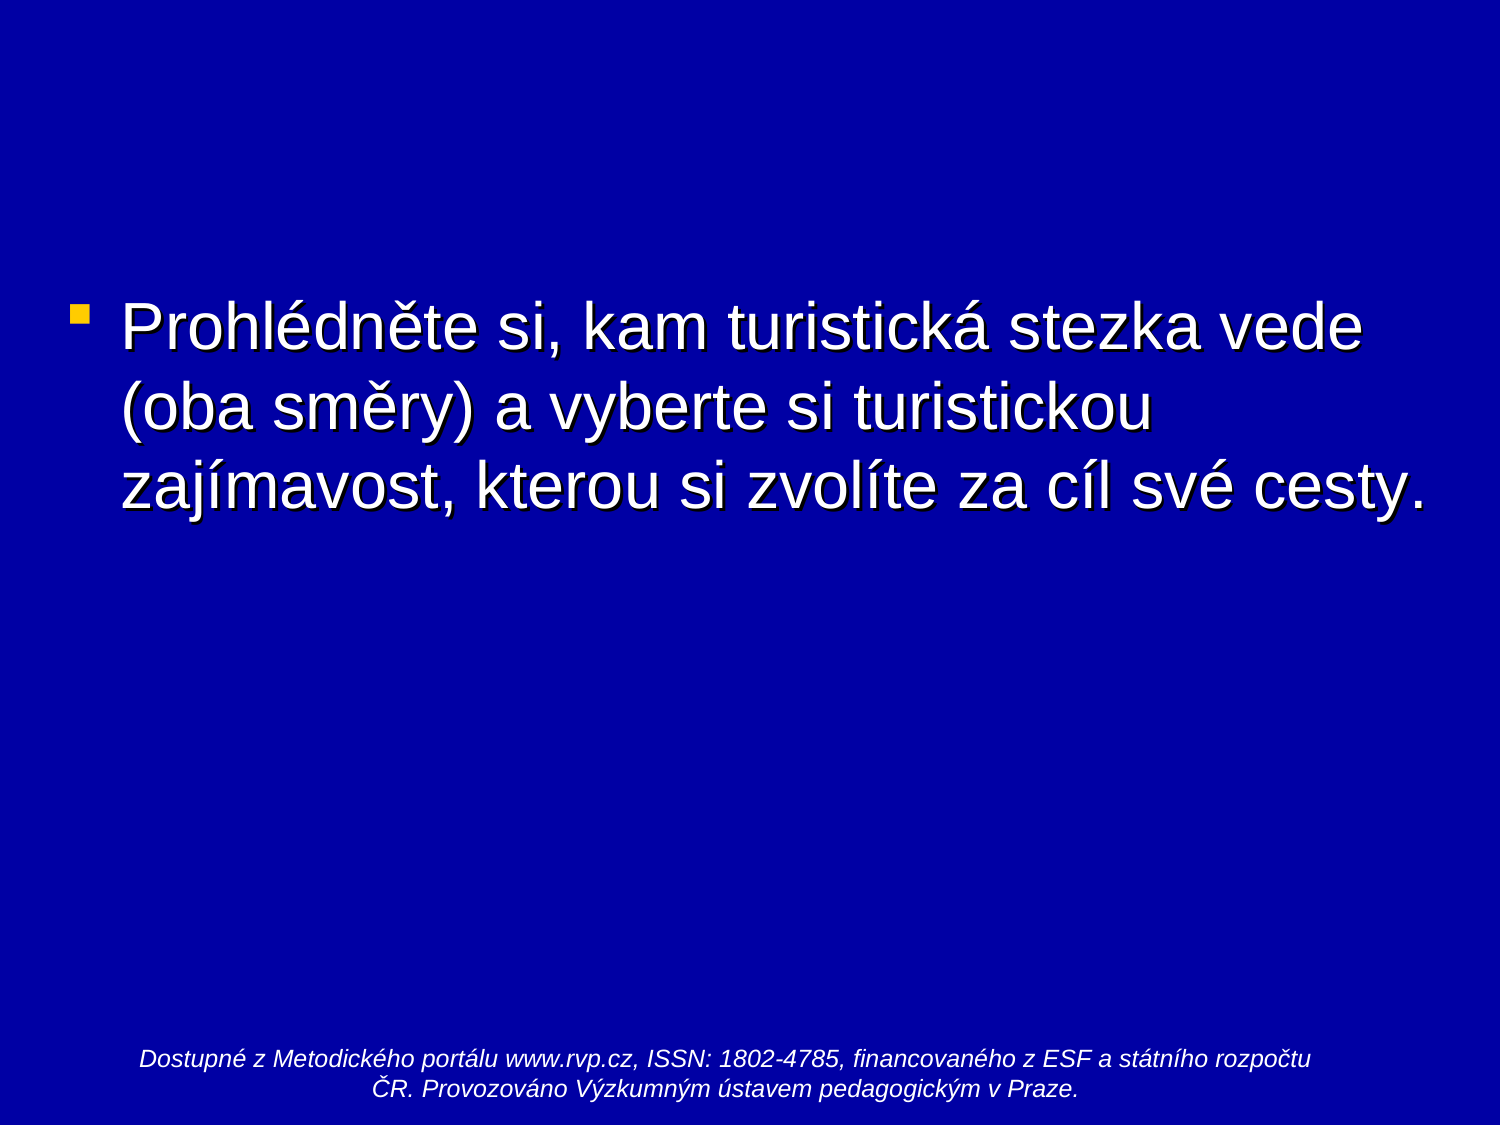

#
Prohlédněte si, kam turistická stezka vede (oba směry) a vyberte si turistickou zajímavost, kterou si zvolíte za cíl své cesty.
Dostupné z Metodického portálu www.rvp.cz, ISSN: 1802-4785, financovaného z ESF a státního rozpočtu ČR. Provozováno Výzkumným ústavem pedagogickým v Praze.